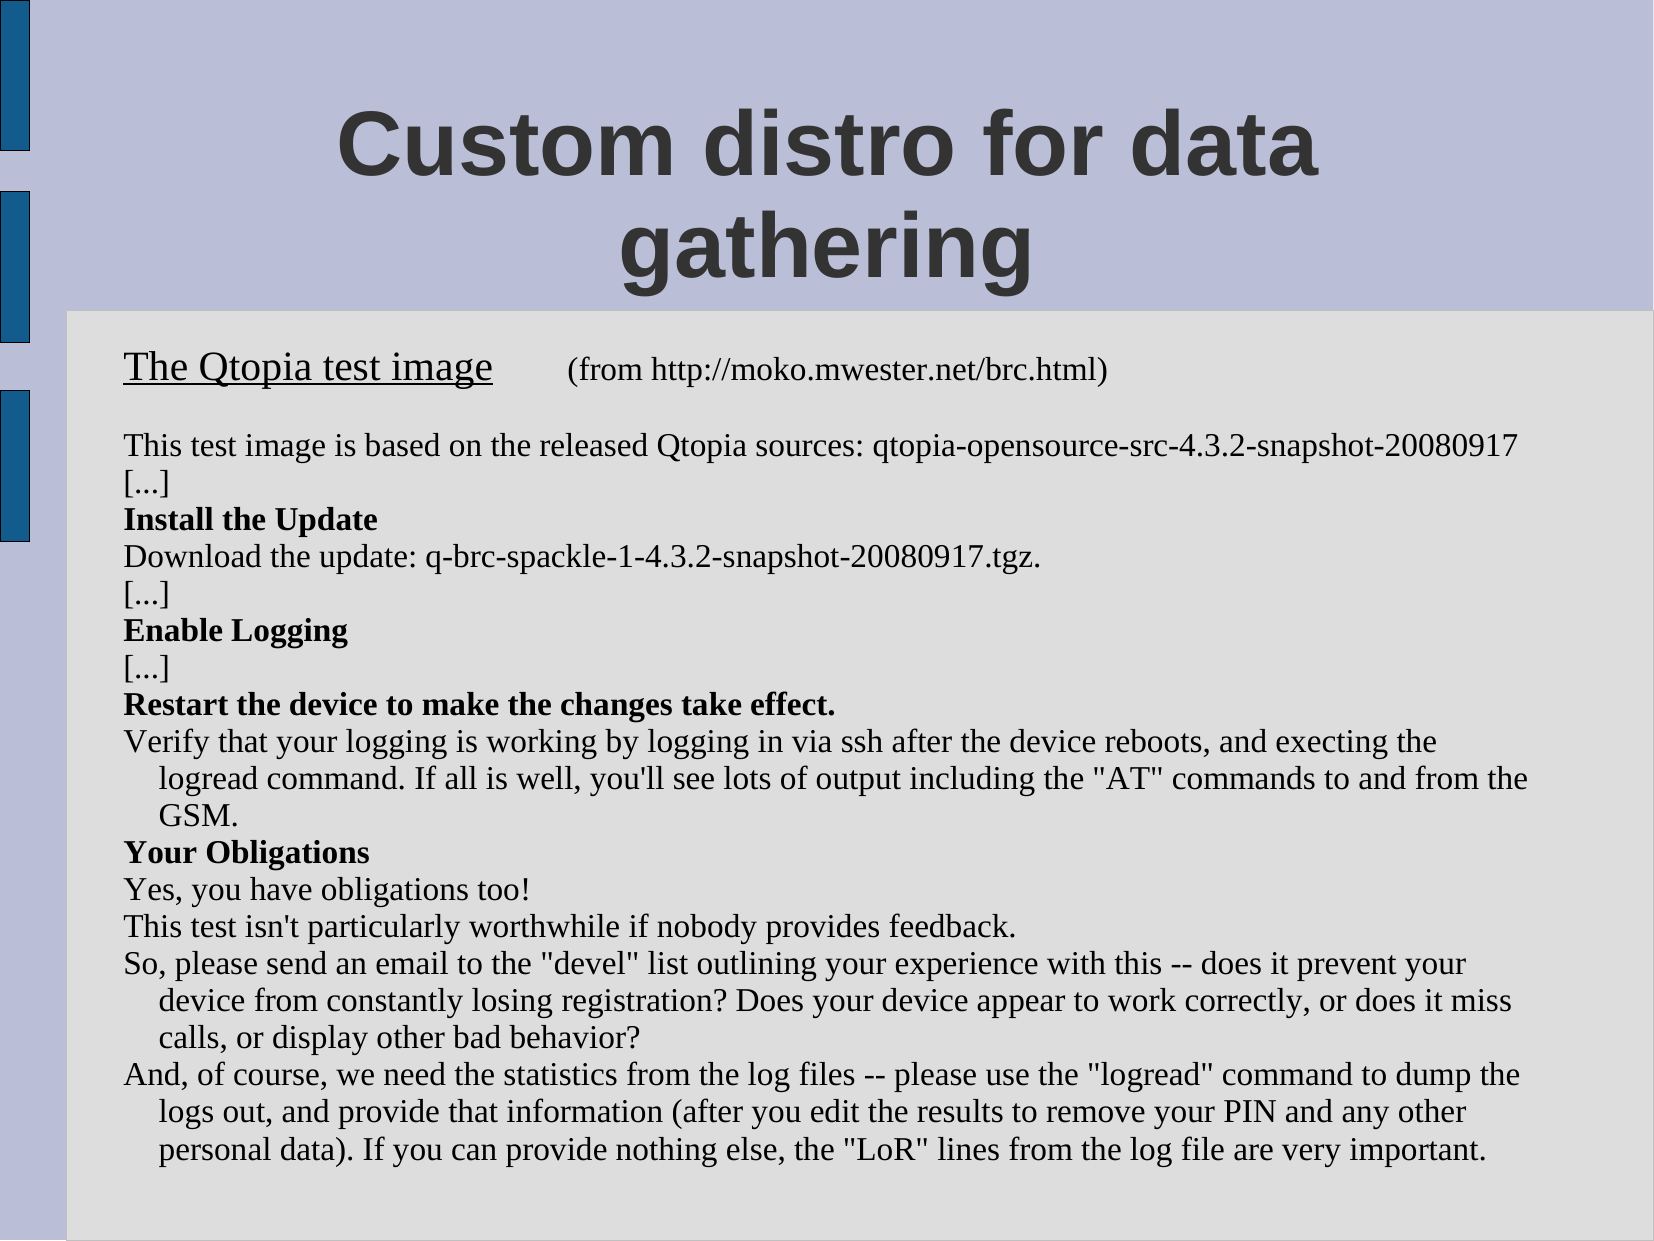

# Custom distro for data gathering
The Qtopia test image (from http://moko.mwester.net/brc.html)
This test image is based on the released Qtopia sources: qtopia-opensource-src-4.3.2-snapshot-20080917
[...]
Install the Update
Download the update: q-brc-spackle-1-4.3.2-snapshot-20080917.tgz.
[...]
Enable Logging
[...]
Restart the device to make the changes take effect.
Verify that your logging is working by logging in via ssh after the device reboots, and execting the logread command. If all is well, you'll see lots of output including the "AT" commands to and from the GSM.
Your Obligations
Yes, you have obligations too!
This test isn't particularly worthwhile if nobody provides feedback.
So, please send an email to the "devel" list outlining your experience with this -- does it prevent your device from constantly losing registration? Does your device appear to work correctly, or does it miss calls, or display other bad behavior?
And, of course, we need the statistics from the log files -- please use the "logread" command to dump the logs out, and provide that information (after you edit the results to remove your PIN and any other personal data). If you can provide nothing else, the "LoR" lines from the log file are very important.